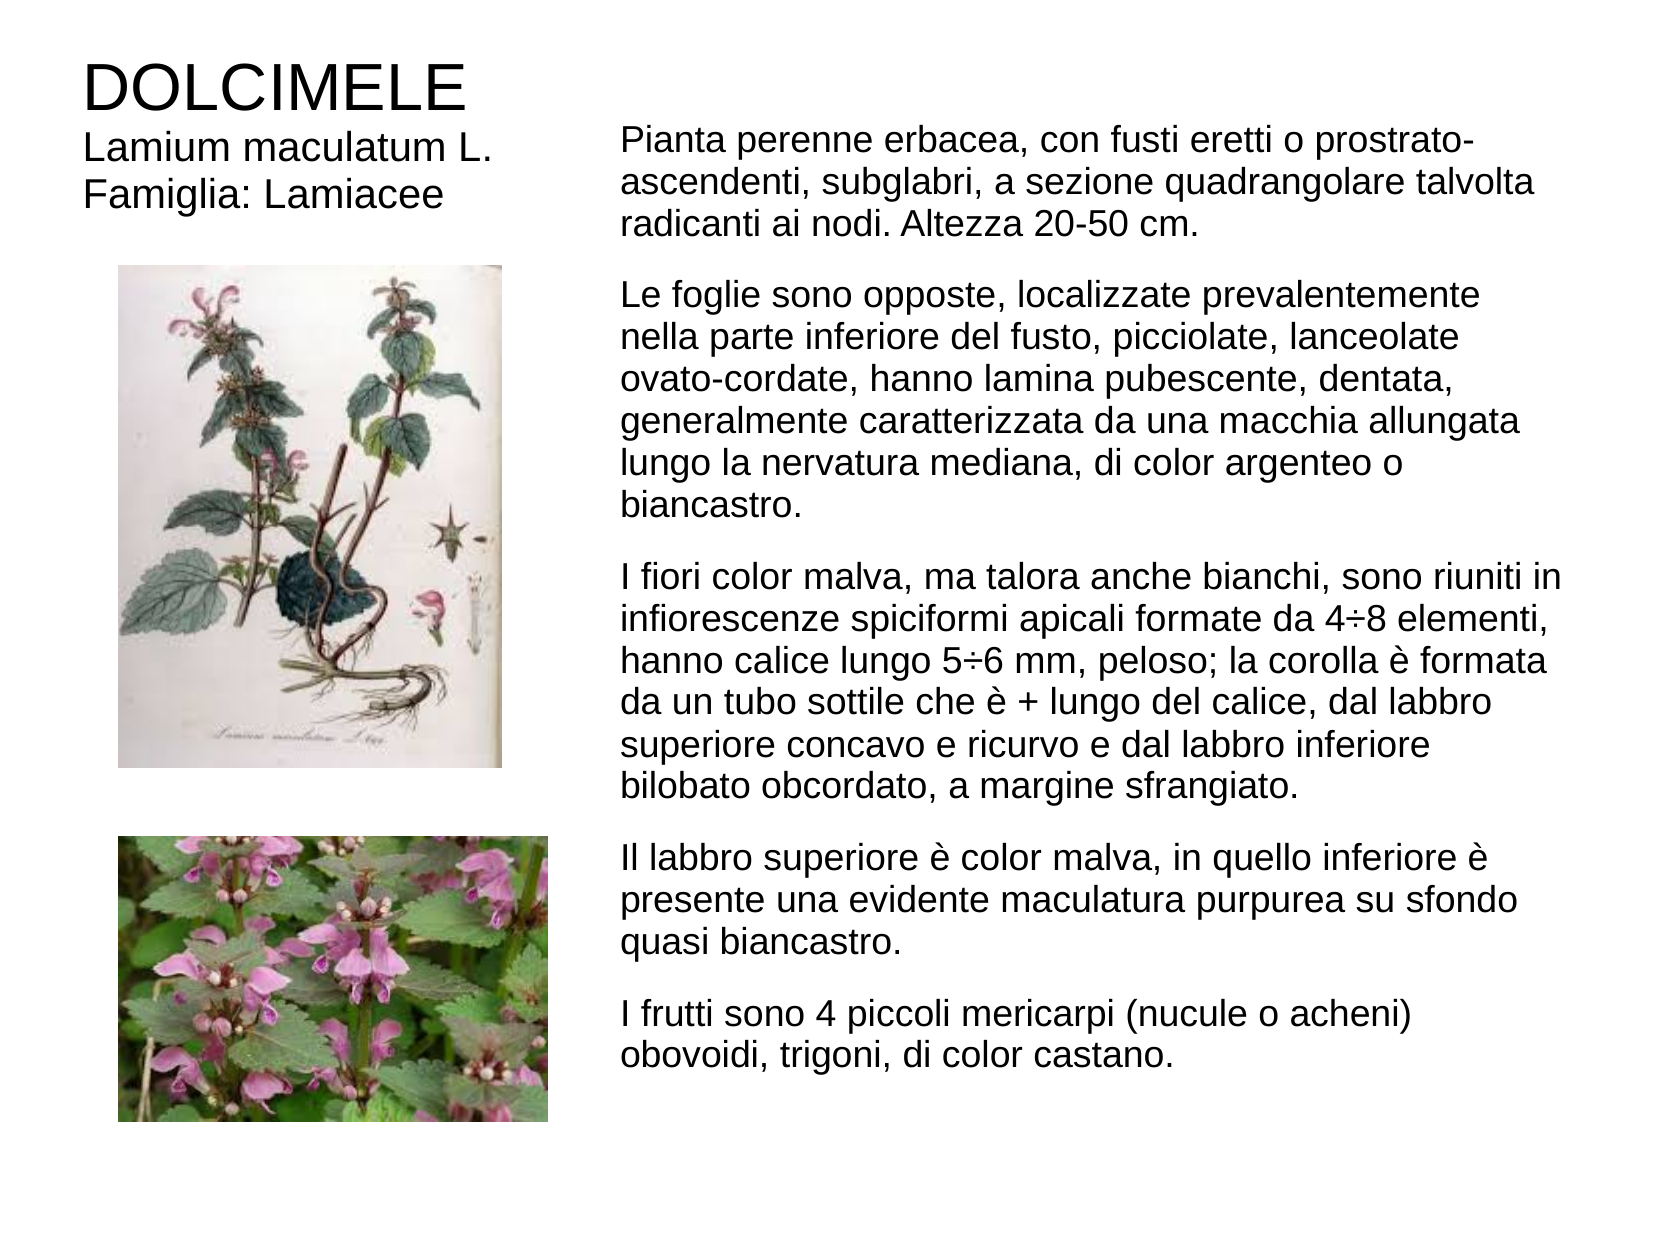

# DOLCIMELE Lamium maculatum L. Famiglia: Lamiacee
Pianta perenne erbacea, con fusti eretti o prostrato-ascendenti, subglabri, a sezione quadrangolare talvolta radicanti ai nodi. Altezza 20-50 cm.
Le foglie sono opposte, localizzate prevalentemente nella parte inferiore del fusto, picciolate, lanceolate ovato-cordate, hanno lamina pubescente, dentata, generalmente caratterizzata da una macchia allungata lungo la nervatura mediana, di color argenteo o biancastro.
I fiori color malva, ma talora anche bianchi, sono riuniti in infiorescenze spiciformi apicali formate da 4÷8 elementi, hanno calice lungo 5÷6 mm, peloso; la corolla è formata da un tubo sottile che è + lungo del calice, dal labbro superiore concavo e ricurvo e dal labbro inferiore bilobato obcordato, a margine sfrangiato.
Il labbro superiore è color malva, in quello inferiore è presente una evidente maculatura purpurea su sfondo quasi biancastro.
I frutti sono 4 piccoli mericarpi (nucule o acheni) obovoidi, trigoni, di color castano.